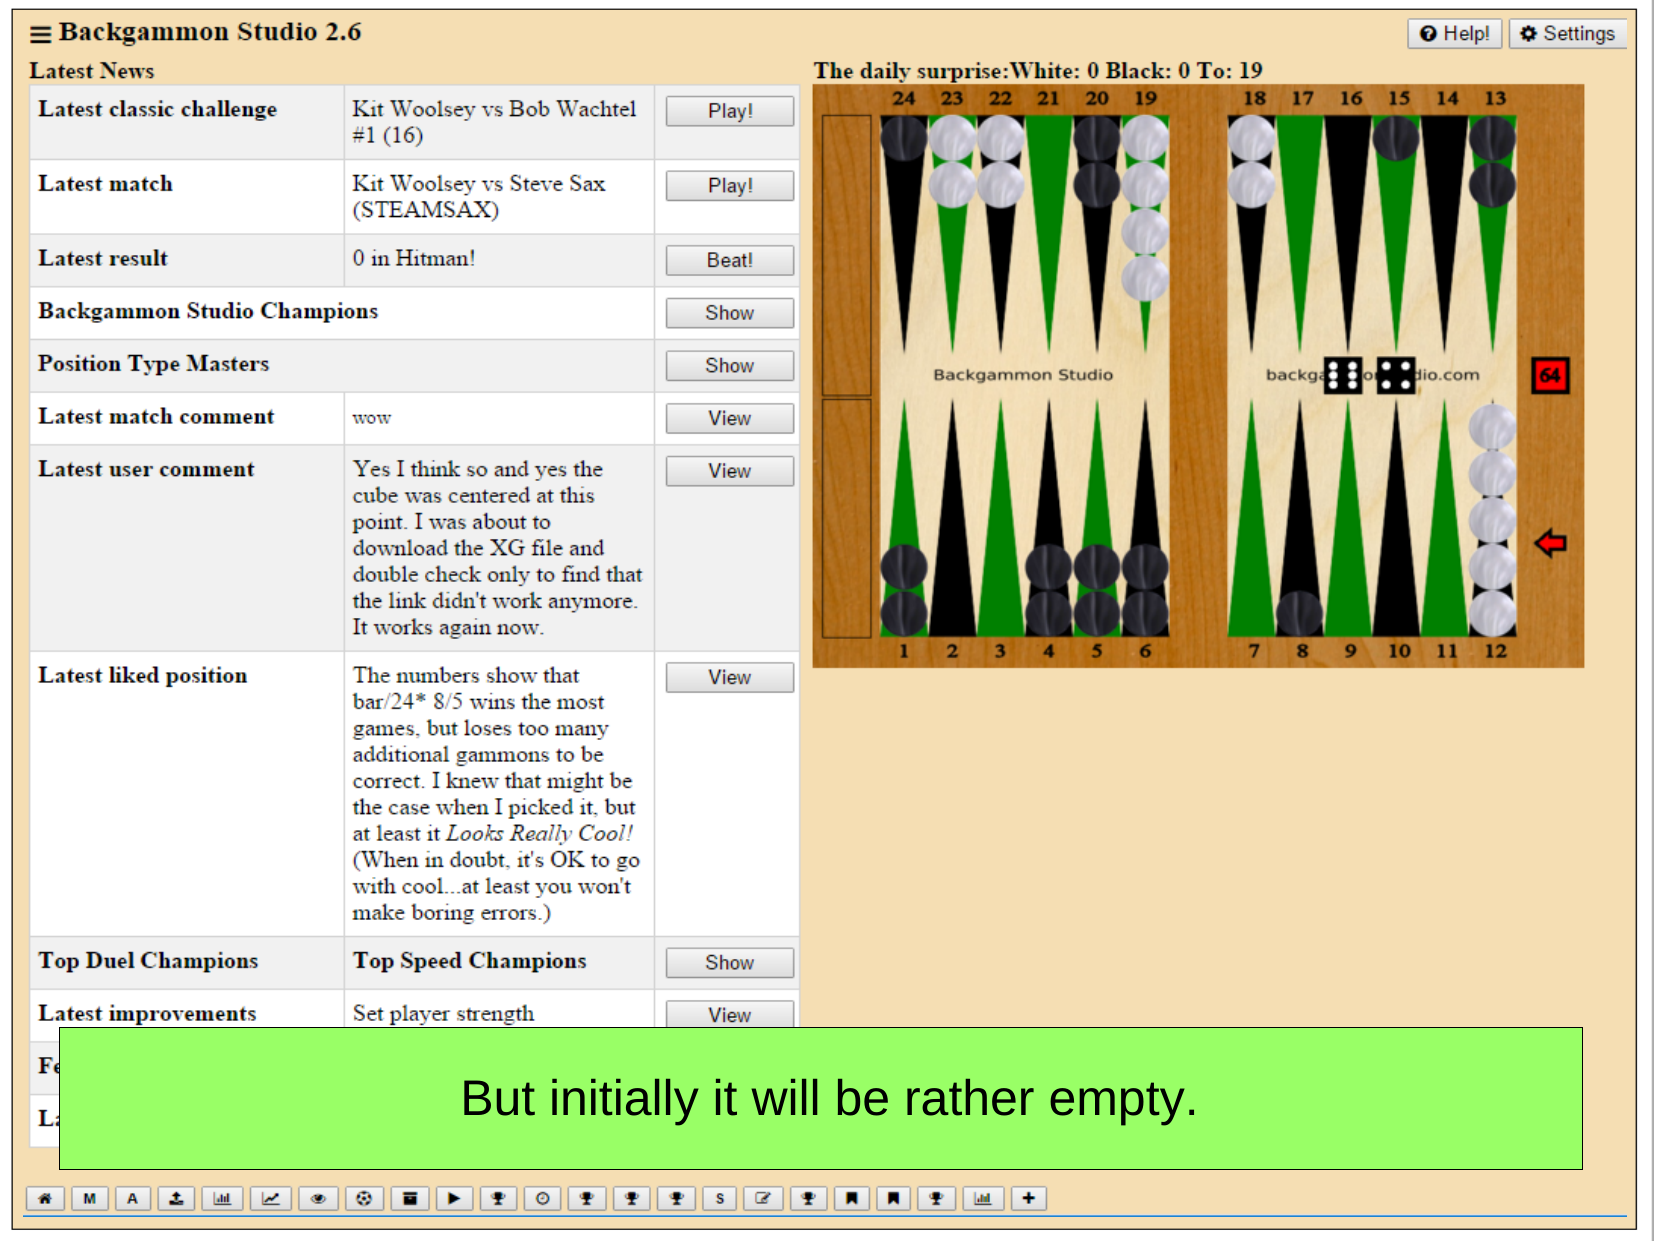

# Backgammon Studio
But initially it will be rather empty.